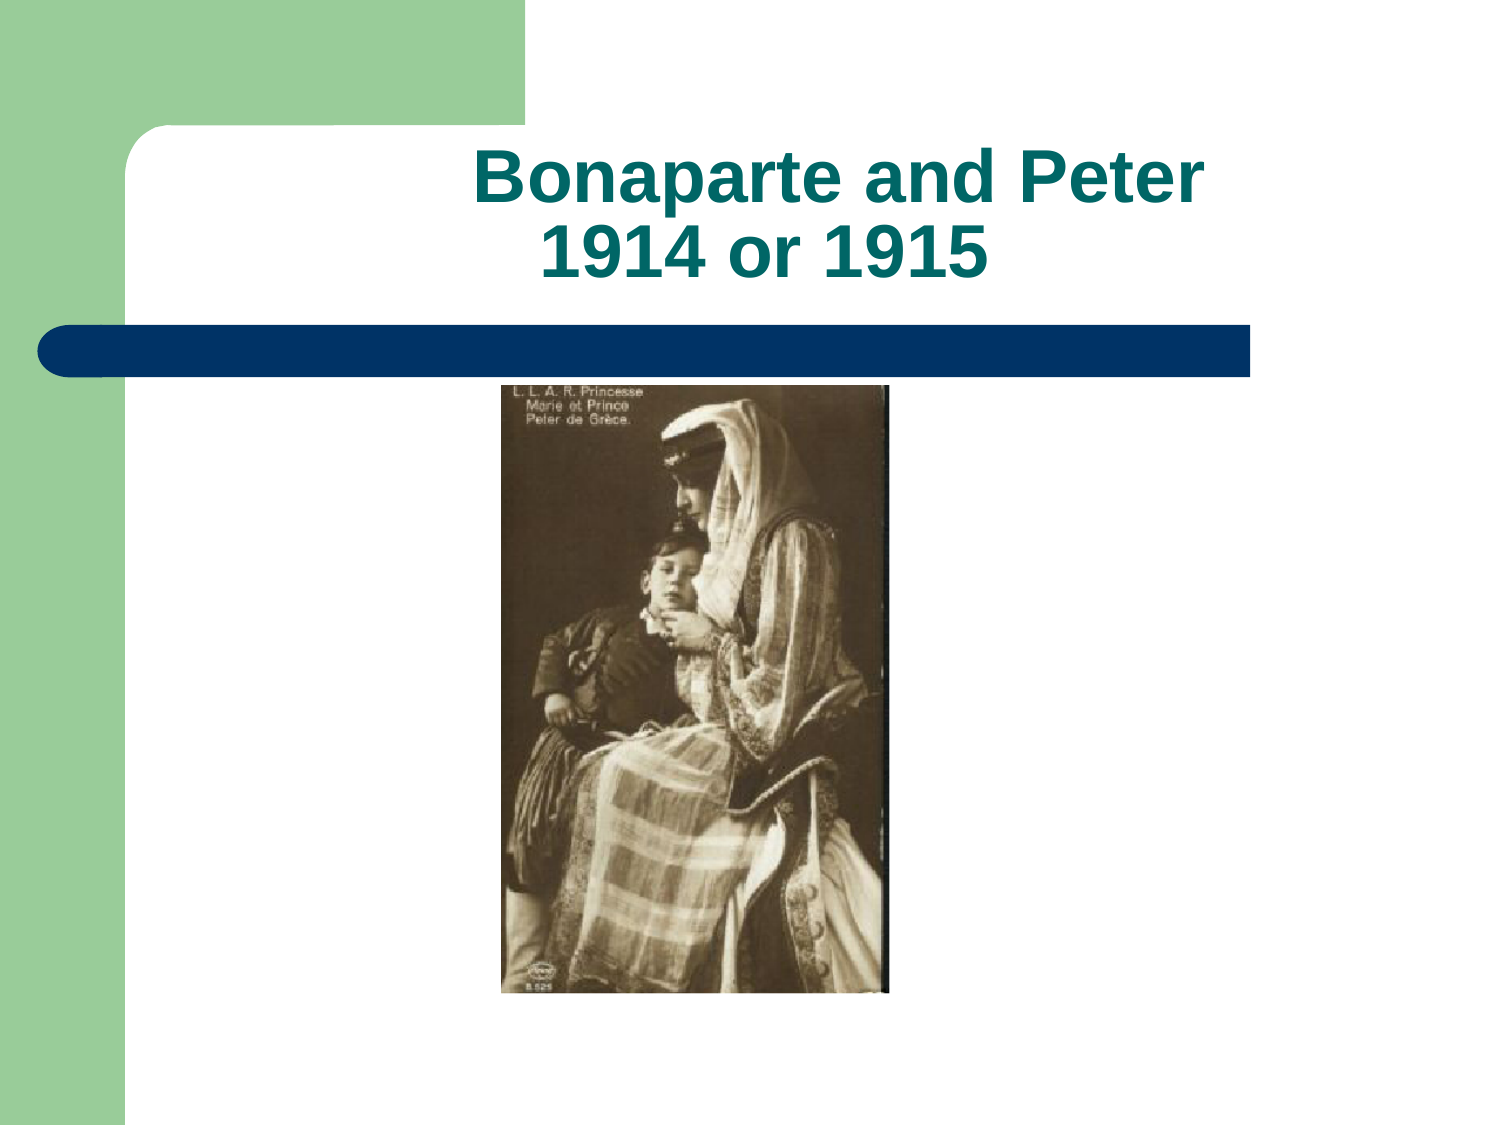

# Bonaparte and Peter 1914 or 1915